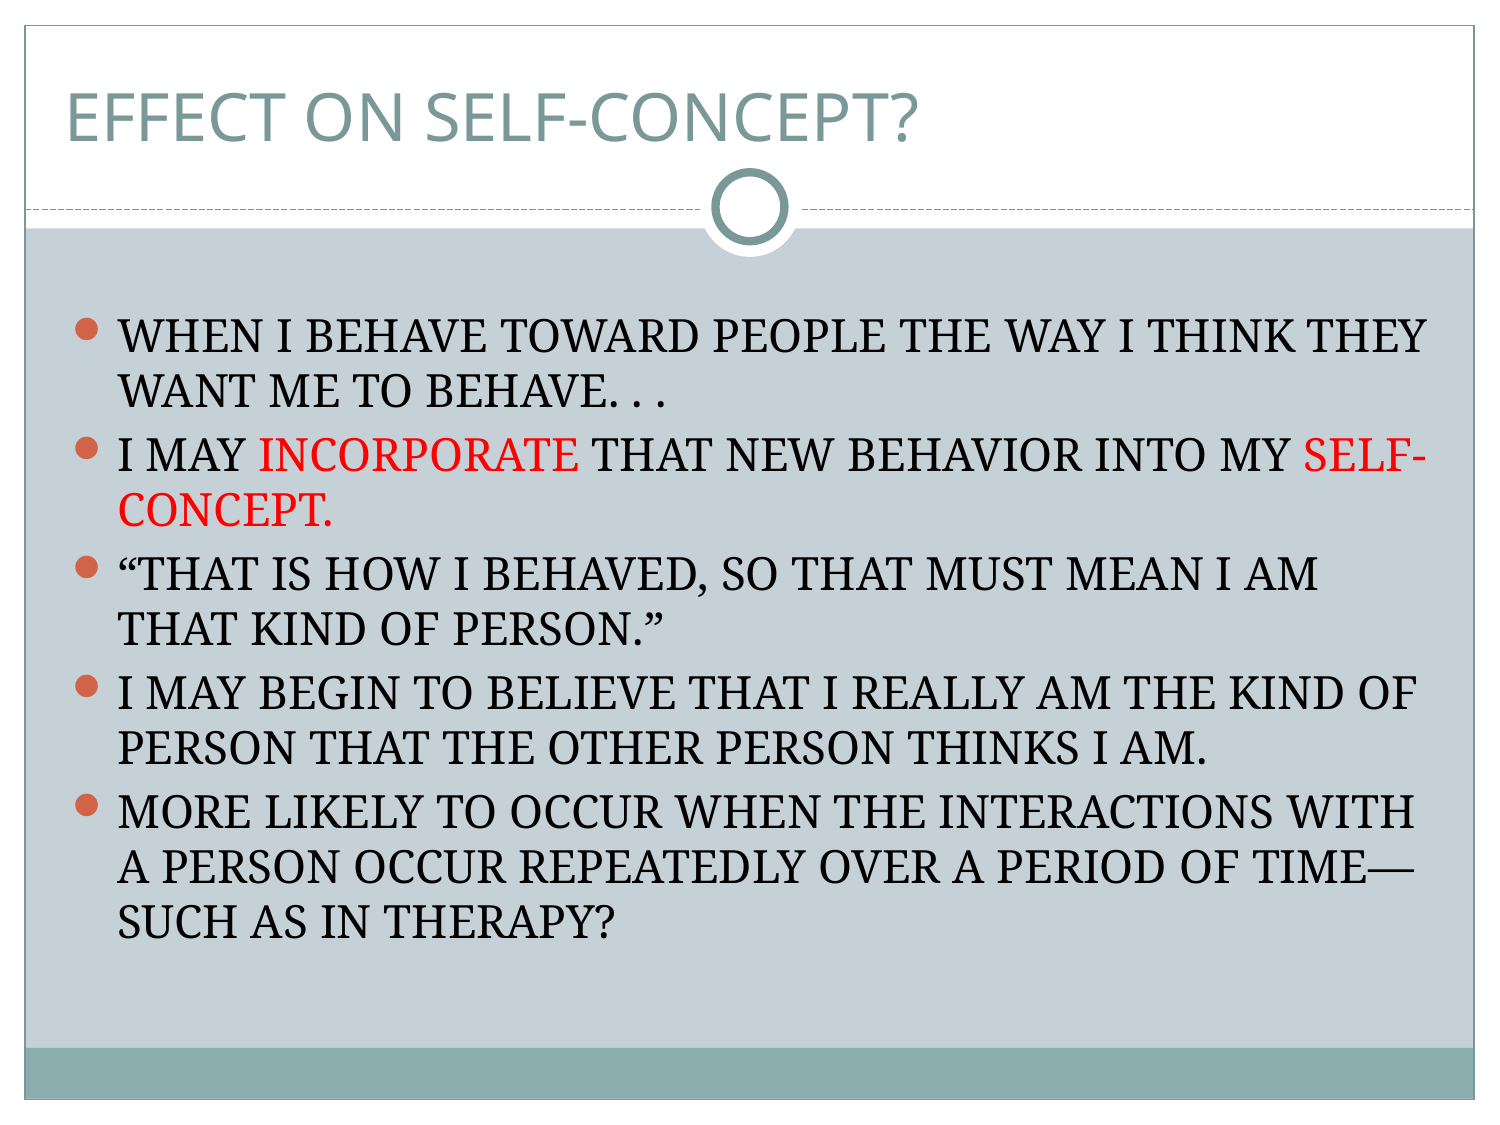

# EFFECT ON SELF-CONCEPT?
WHEN I BEHAVE TOWARD PEOPLE THE WAY I THINK THEY WANT ME TO BEHAVE. . .
I MAY INCORPORATE THAT NEW BEHAVIOR INTO MY SELF-CONCEPT.
“THAT IS HOW I BEHAVED, SO THAT MUST MEAN I AM THAT KIND OF PERSON.”
I MAY BEGIN TO BELIEVE THAT I REALLY AM THE KIND OF PERSON THAT THE OTHER PERSON THINKS I AM.
MORE LIKELY TO OCCUR WHEN THE INTERACTIONS WITH A PERSON OCCUR REPEATEDLY OVER A PERIOD OF TIME—SUCH AS IN THERAPY?